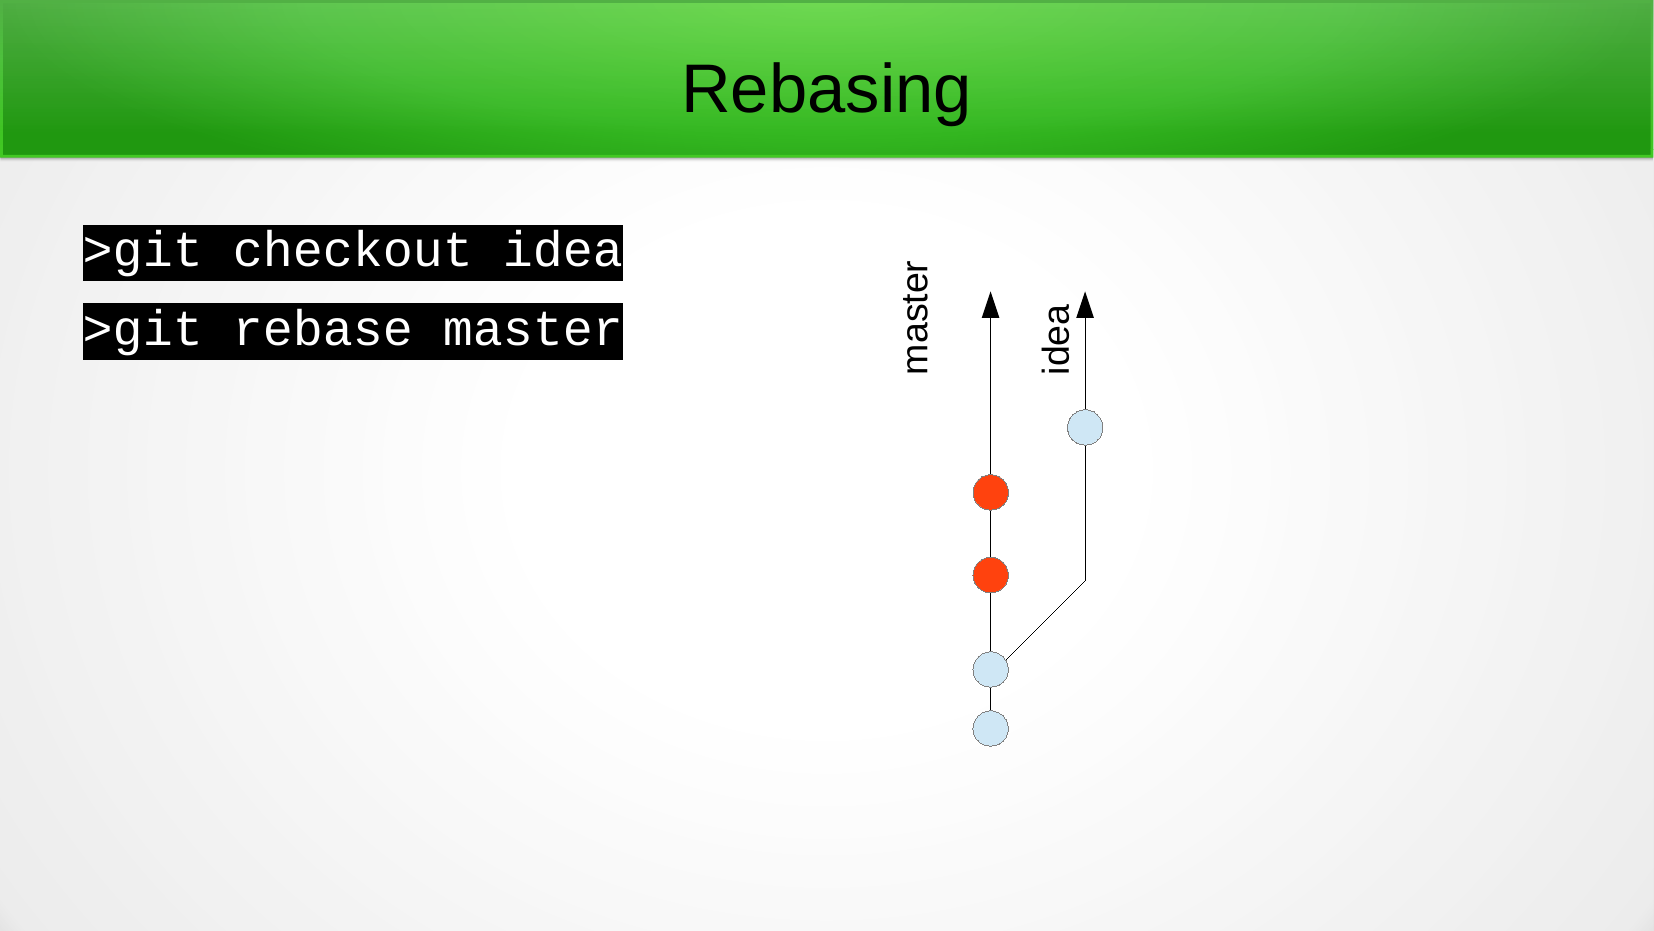

# Rebasing
>git checkout idea
>git rebase master
master
idea